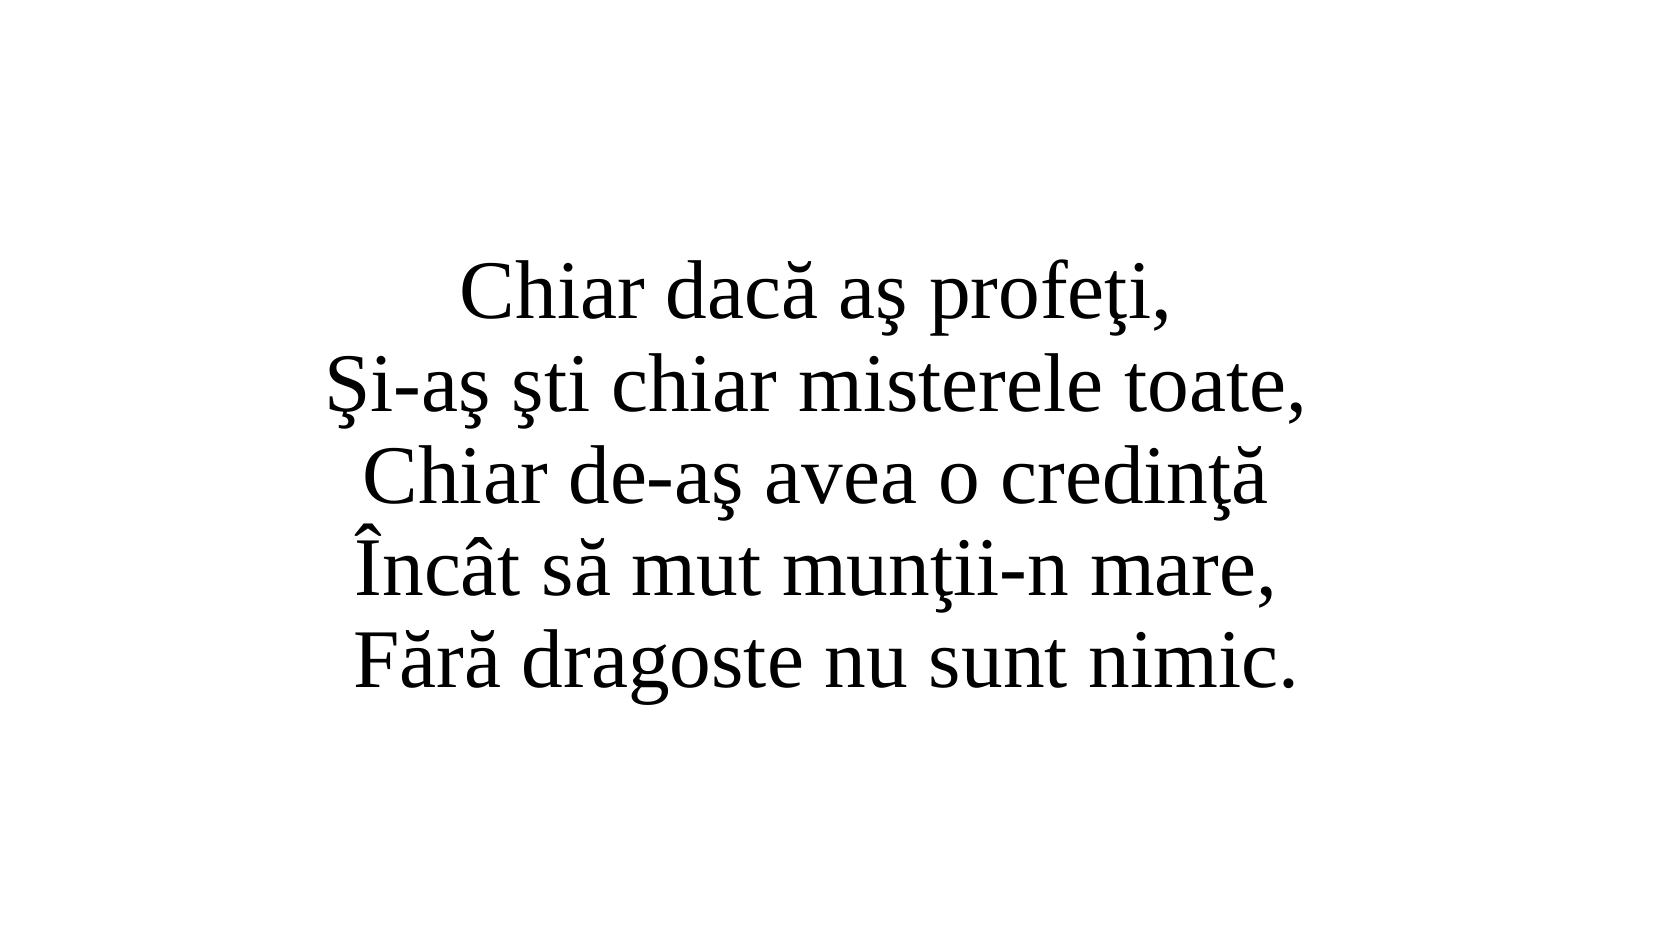

# Chiar dacă aş profeţi,
Şi-aş şti chiar misterele toate,
Chiar de-aş avea o credinţă
Încât să mut munţii-n mare,
Fără dragoste nu sunt nimic.